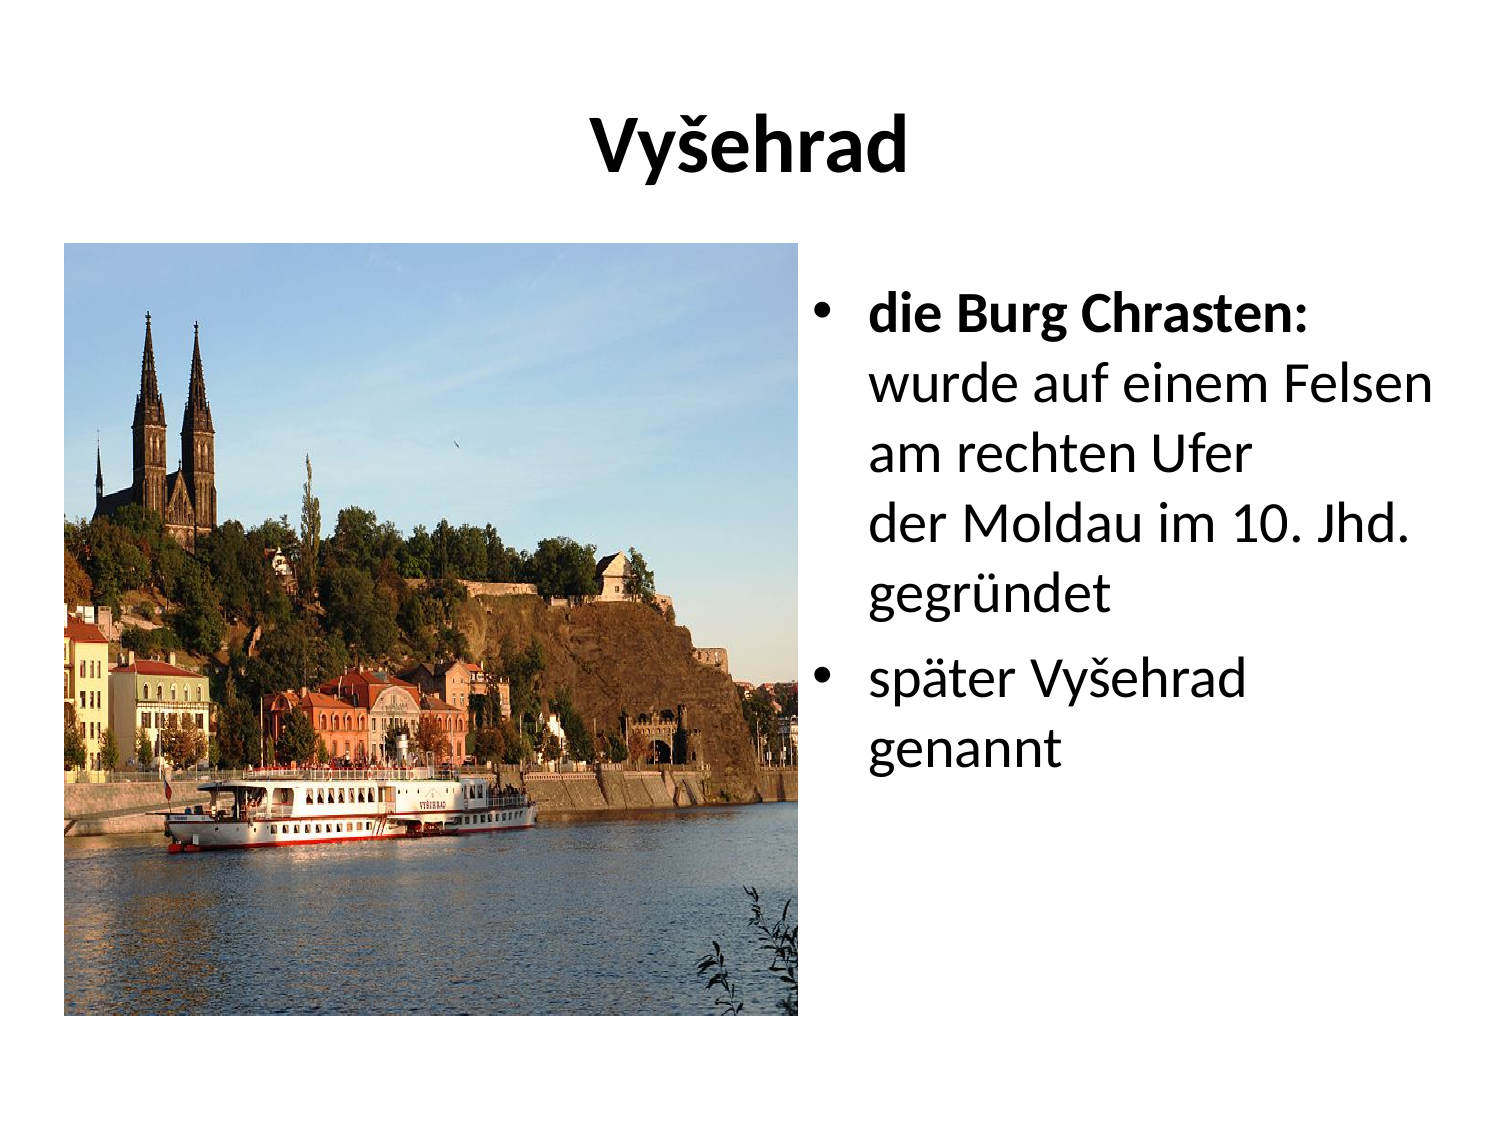

# Vyšehrad
die Burg Chrasten:
wurde auf einem Felsen am rechten Ufer
der Moldau im 10. Jhd. gegründet
später Vyšehrad genannt